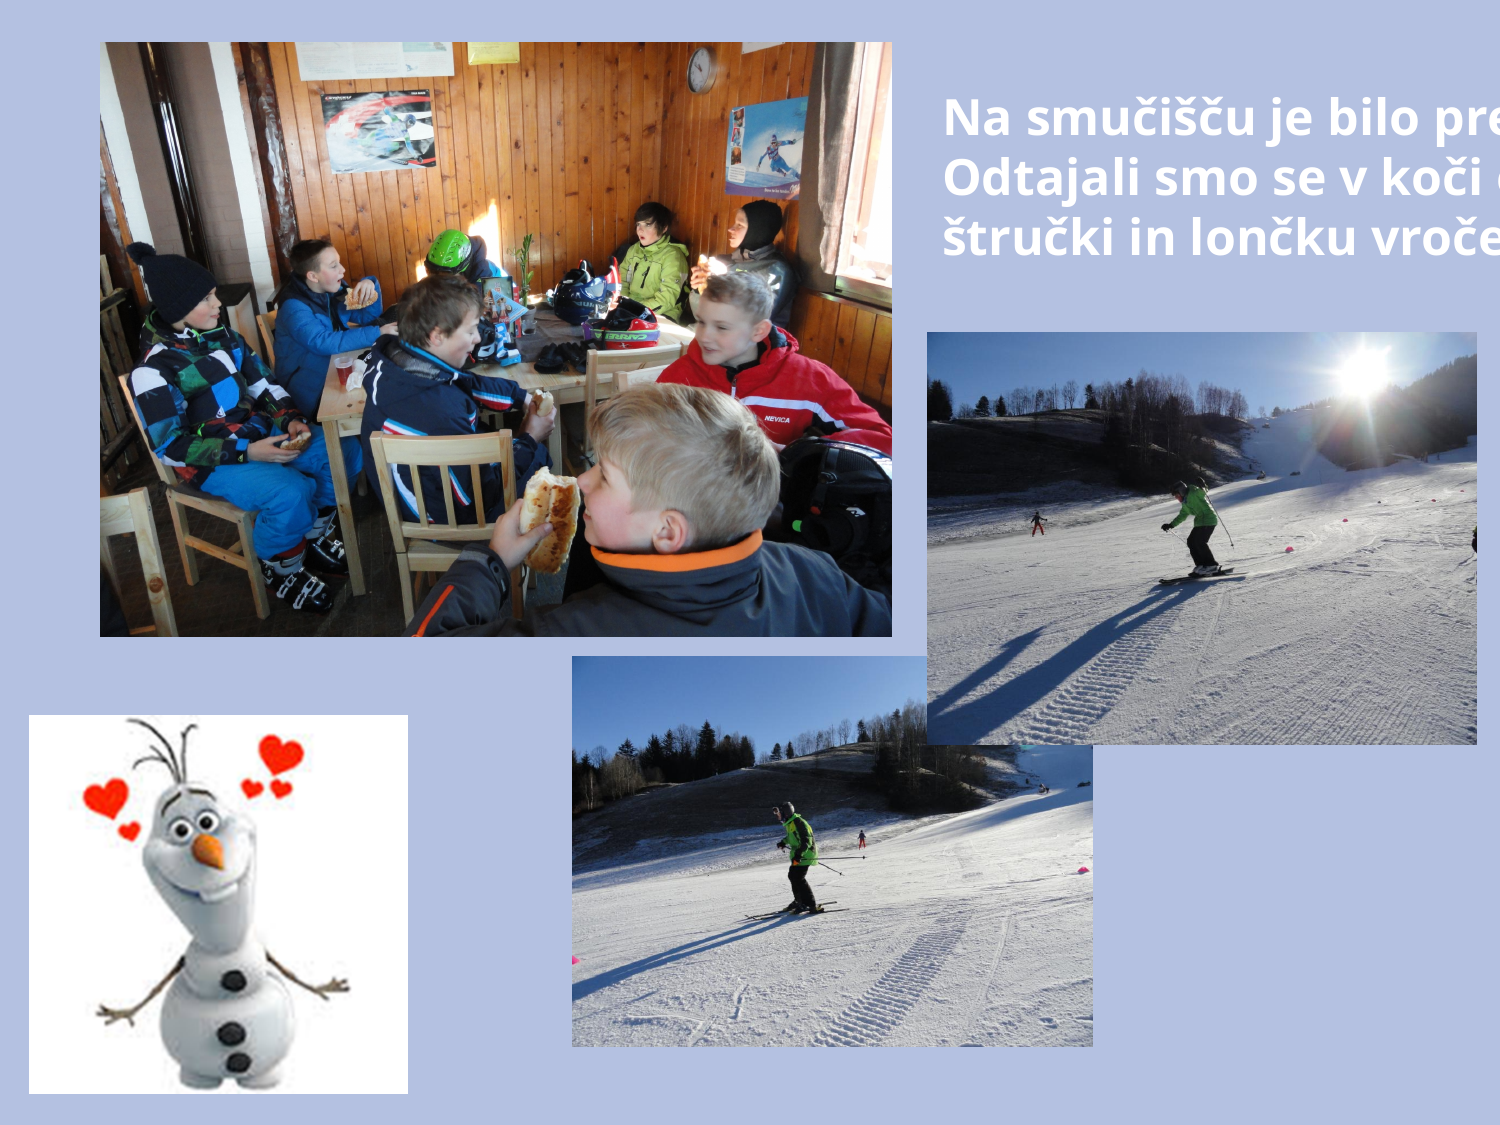

Na smučišču je bilo presneto mrzlo.
Odtajali smo se v koči ob sirovi
štručki in lončku vročega …